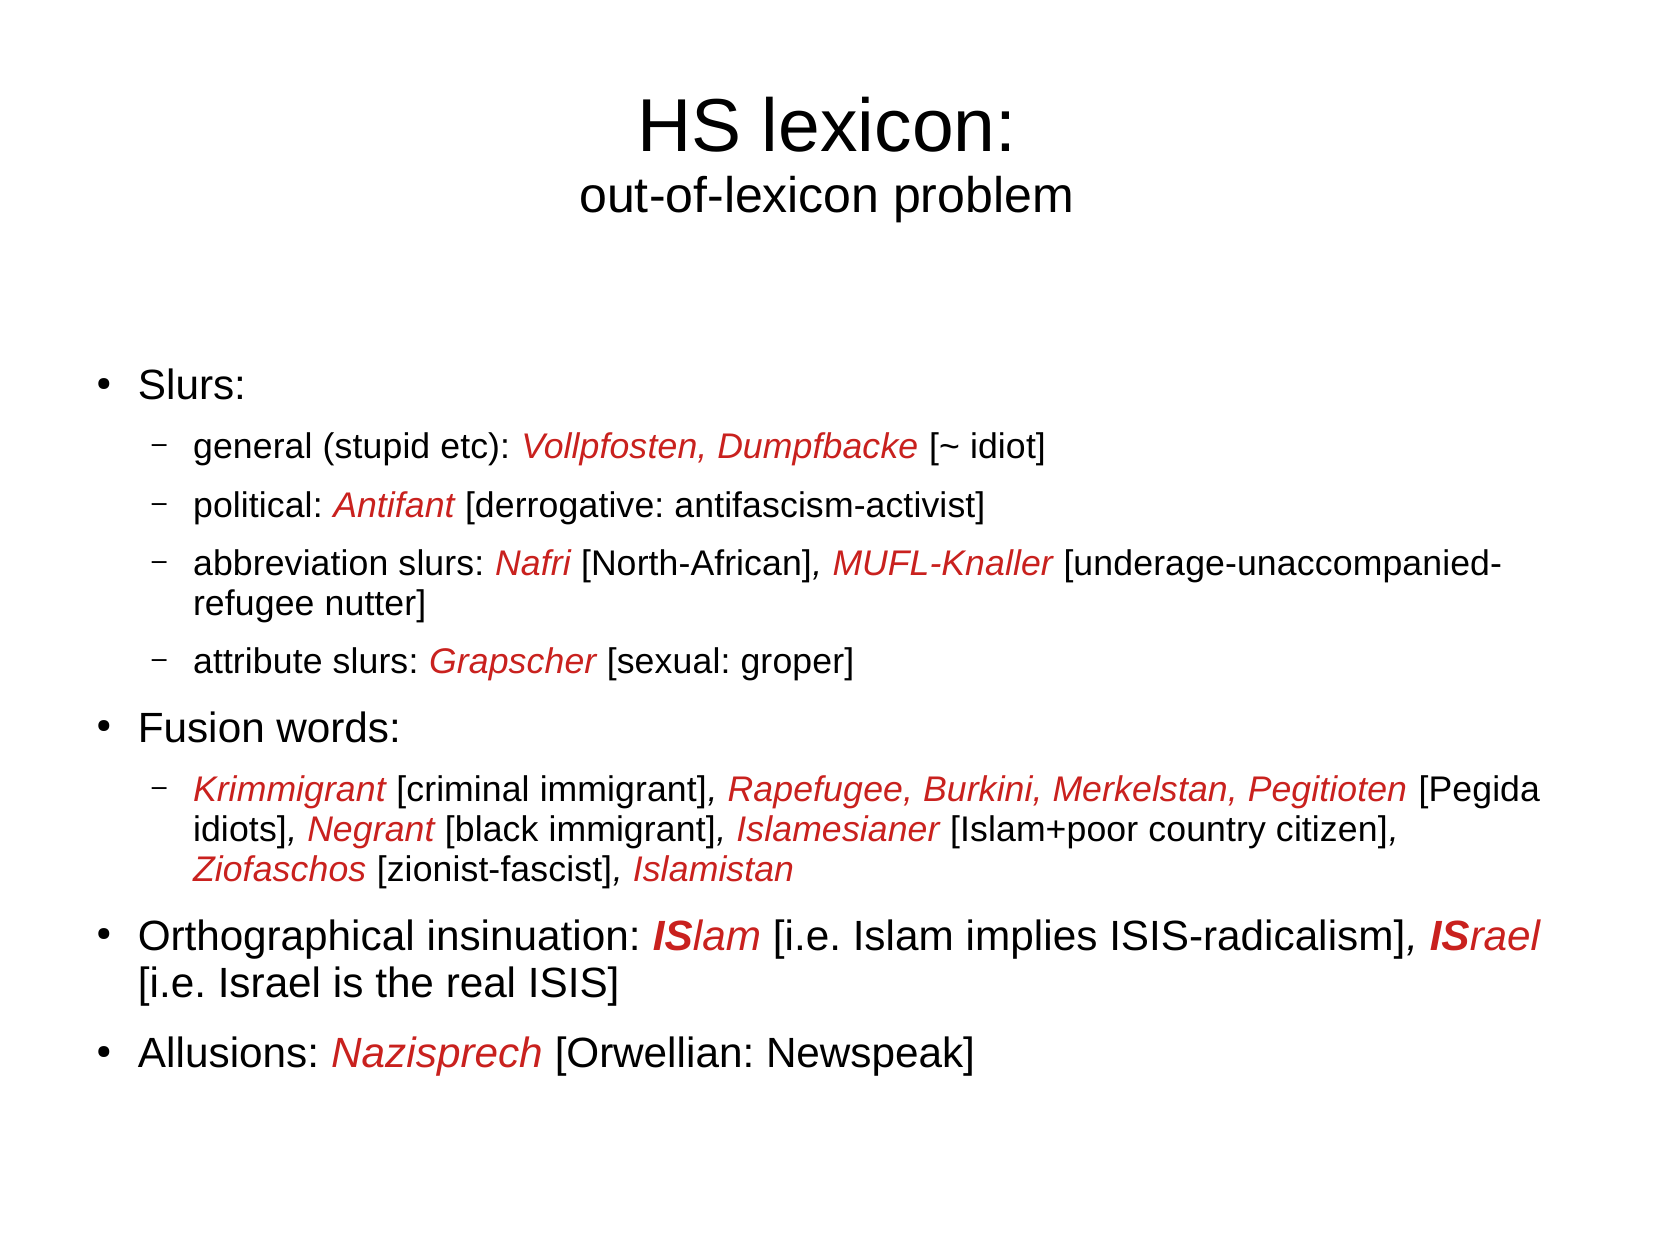

# HS lexicon: out-of-lexicon problem
Slurs:
general (stupid etc): Vollpfosten, Dumpfbacke [~ idiot]
political: Antifant [derrogative: antifascism-activist]
abbreviation slurs: Nafri [North-African], MUFL-Knaller [underage-unaccompanied-refugee nutter]
attribute slurs: Grapscher [sexual: groper]
Fusion words:
Krimmigrant [criminal immigrant], Rapefugee, Burkini, Merkelstan, Pegitioten [Pegida idiots], Negrant [black immigrant], Islamesianer [Islam+poor country citizen], Ziofaschos [zionist-fascist], Islamistan
Orthographical insinuation: ISlam [i.e. Islam implies ISIS-radicalism], ISrael [i.e. Israel is the real ISIS]
Allusions: Nazisprech [Orwellian: Newspeak]